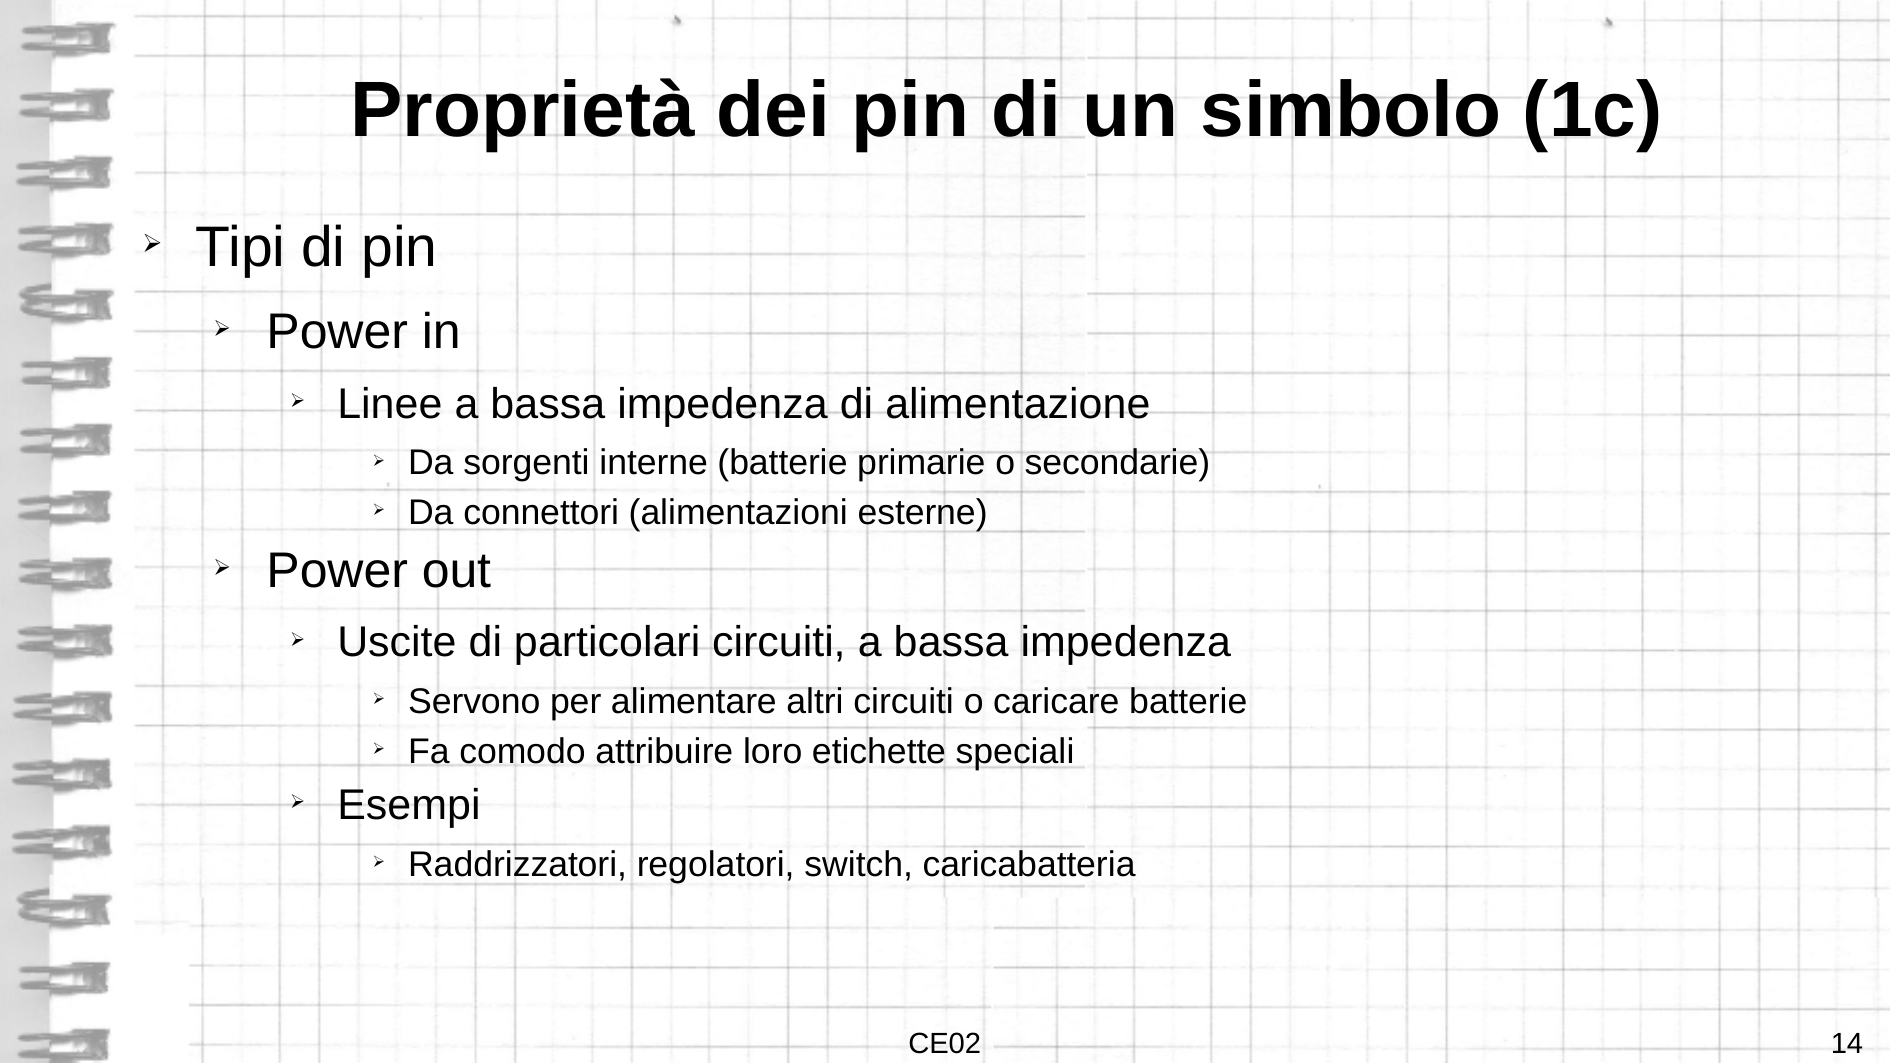

# Proprietà dei pin di un simbolo (1c)
Tipi di pin
Power in
Linee a bassa impedenza di alimentazione
Da sorgenti interne (batterie primarie o secondarie)
Da connettori (alimentazioni esterne)
Power out
Uscite di particolari circuiti, a bassa impedenza
Servono per alimentare altri circuiti o caricare batterie
Fa comodo attribuire loro etichette speciali
Esempi
Raddrizzatori, regolatori, switch, caricabatteria
CE02
14